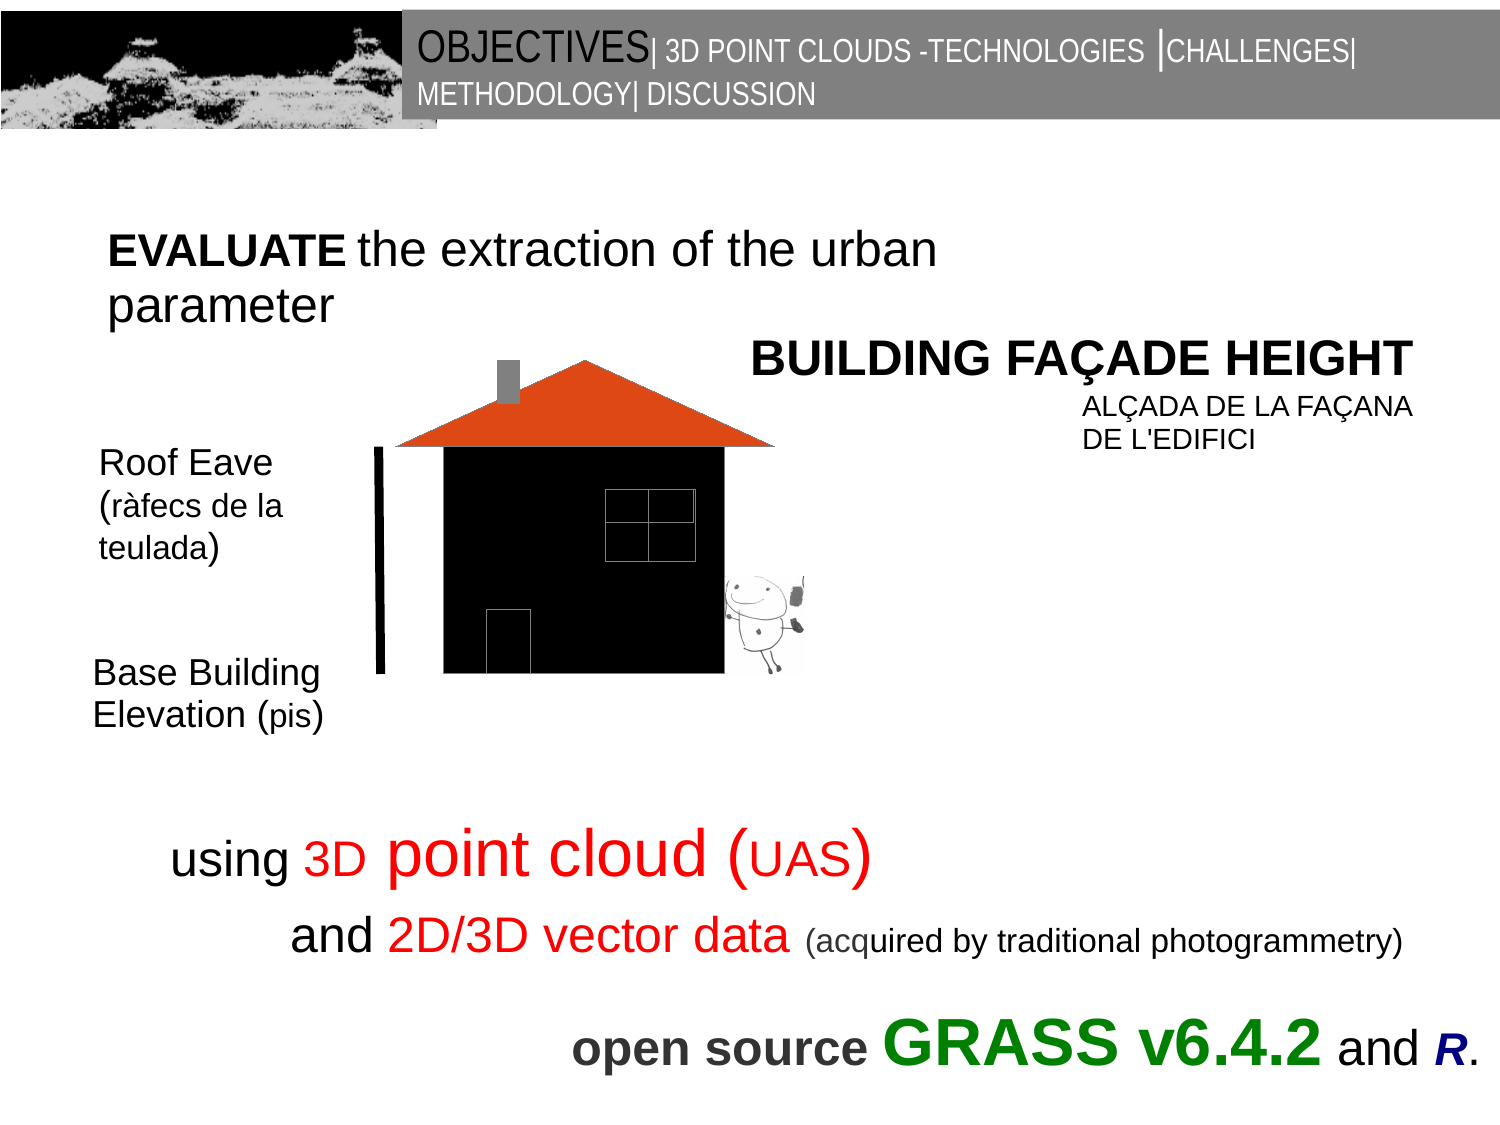

OBJECTIVES| 3D POINT CLOUDS -TECHNOLOGIES |CHALLENGES| METHODOLOGY| DISCUSSION
EVALUATE the extraction of the urban parameter
BUILDING FAÇADE HEIGHT
Roof Eave
(ràfecs de la teulada)
Base Building Elevation (pis)
ALÇADA DE LA FAÇANA DE L'EDIFICI
using 3D point cloud (UAS)
and 2D/3D vector data (acquired by traditional photogrammetry)
open source GRASS v6.4.2 and R.